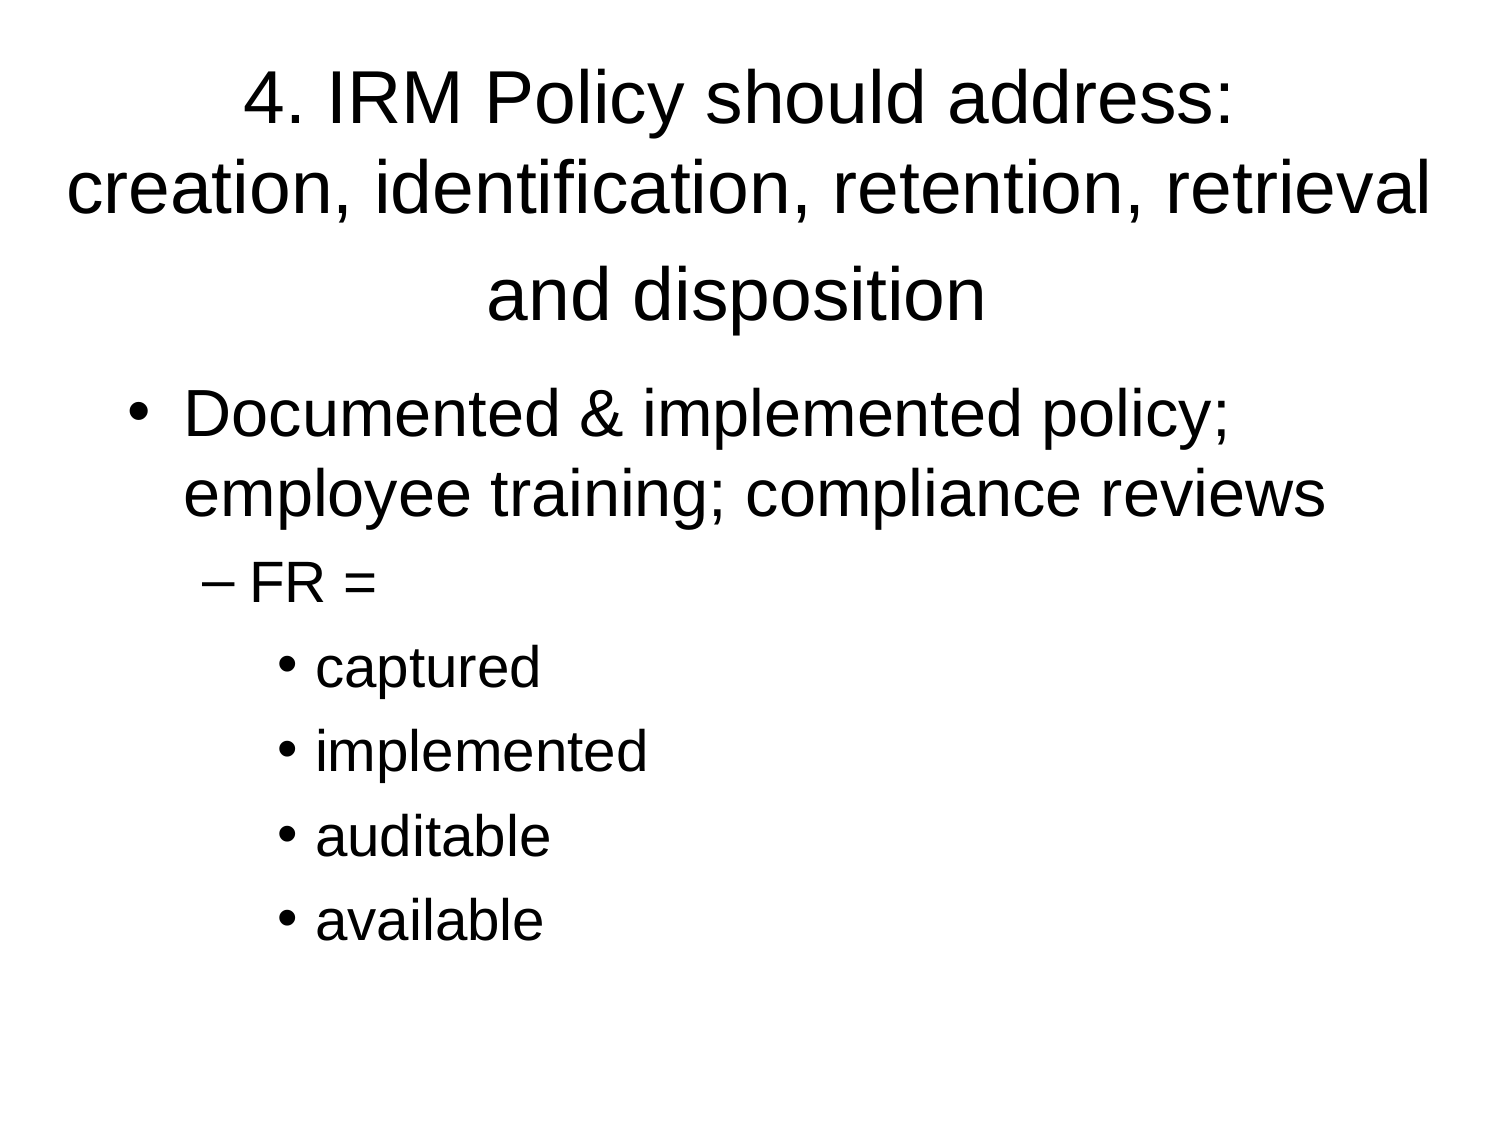

# 4. IRM Policy should address: creation, identification, retention, retrieval and disposition
Documented & implemented policy; employee training; compliance reviews
FR =
captured
implemented
auditable
available